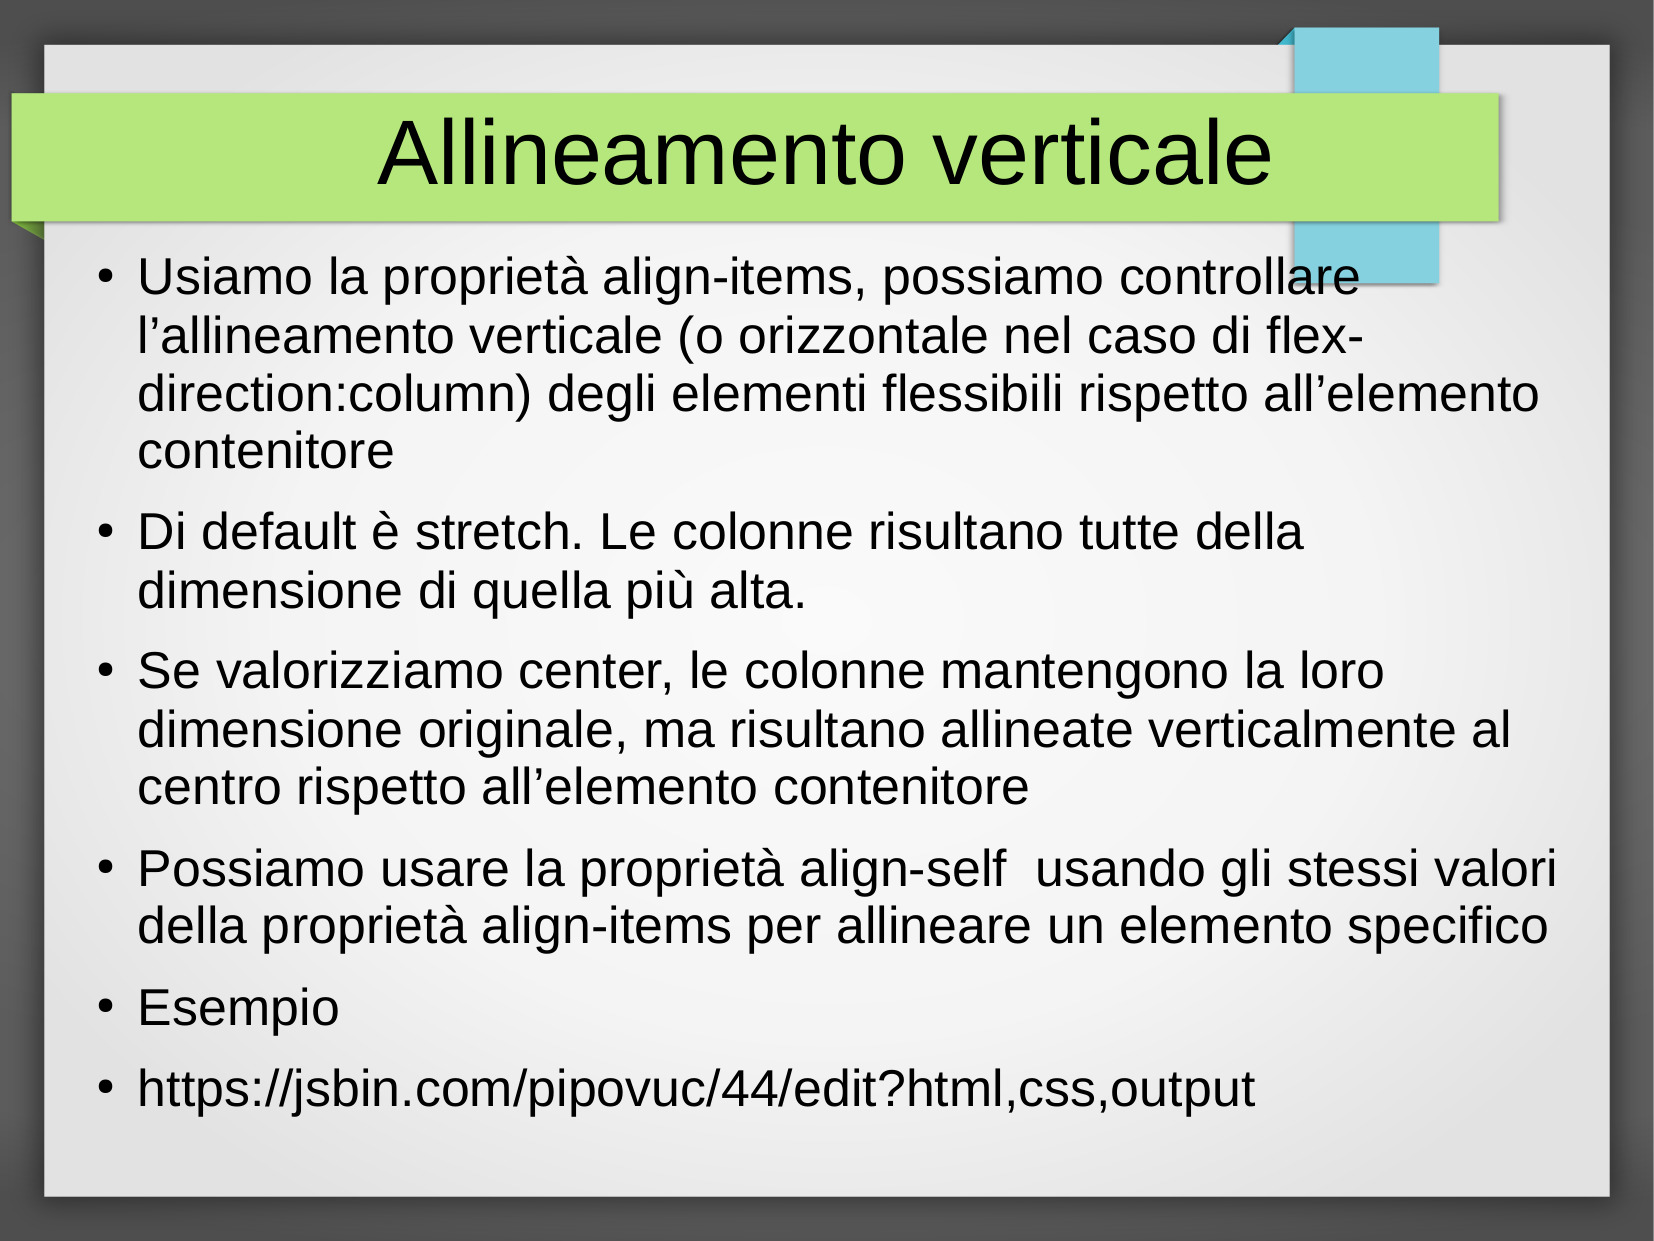

# Allineamento verticale
Usiamo la proprietà align-items, possiamo controllare l’allineamento verticale (o orizzontale nel caso di flex-direction:column) degli elementi flessibili rispetto all’elemento contenitore
Di default è stretch. Le colonne risultano tutte della dimensione di quella più alta.
Se valorizziamo center, le colonne mantengono la loro dimensione originale, ma risultano allineate verticalmente al centro rispetto all’elemento contenitore
Possiamo usare la proprietà align-self usando gli stessi valori della proprietà align-items per allineare un elemento specifico
Esempio
https://jsbin.com/pipovuc/44/edit?html,css,output